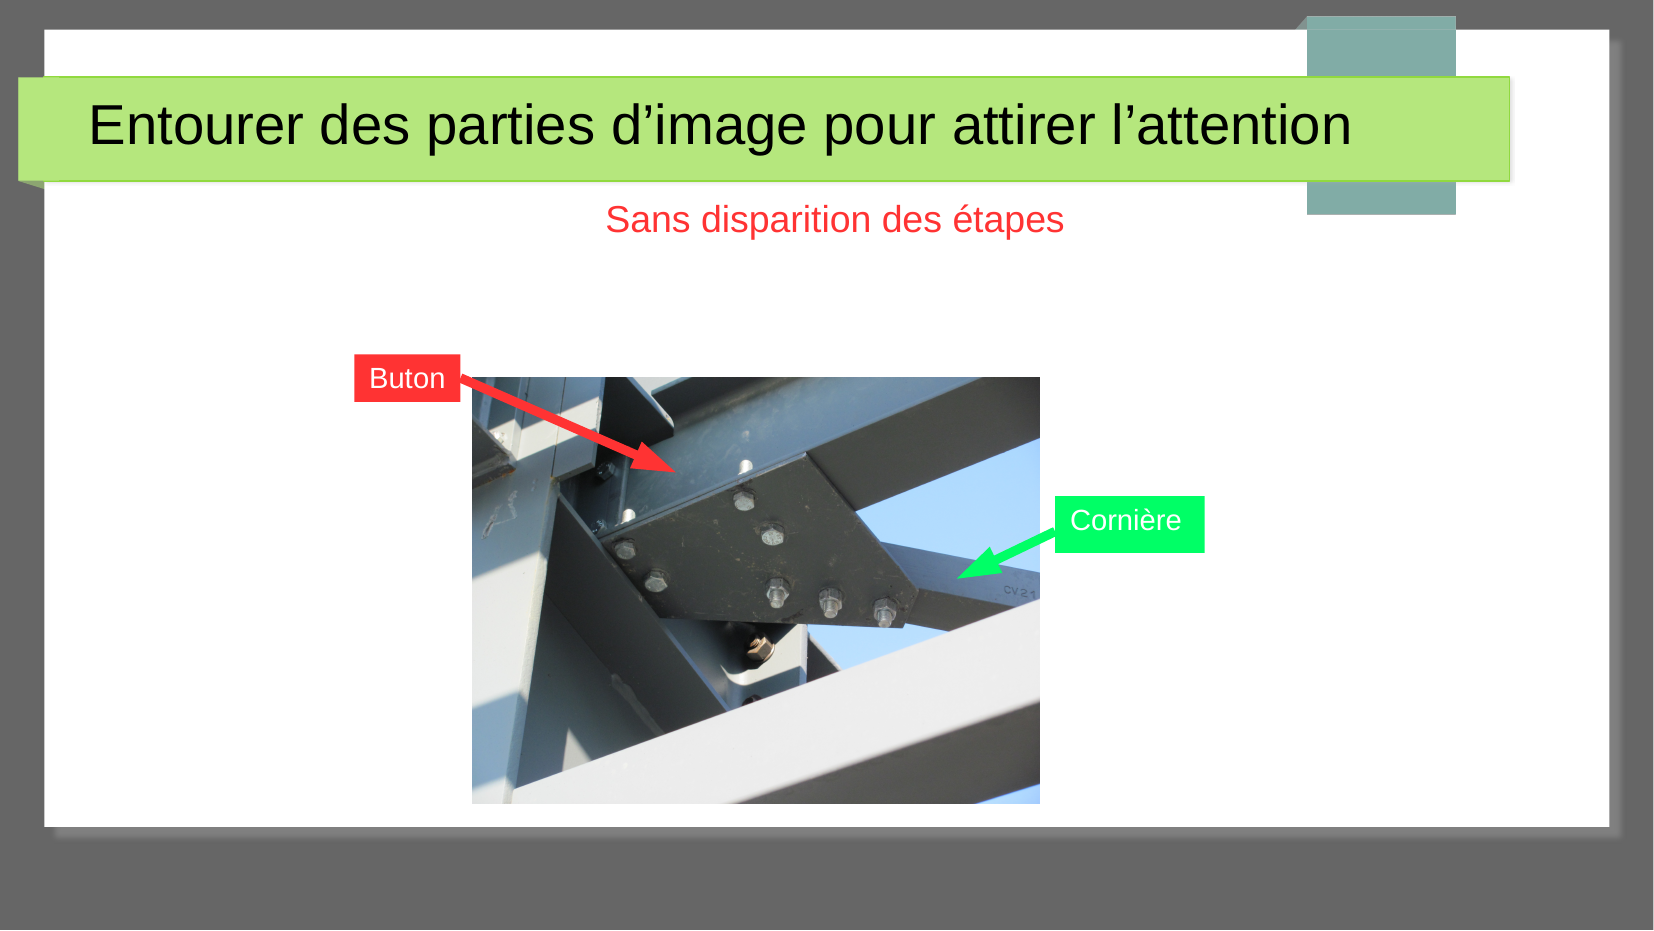

# Entourer des parties d’image pour attirer l’attention
Sans disparition des étapes
Buton
Cornière